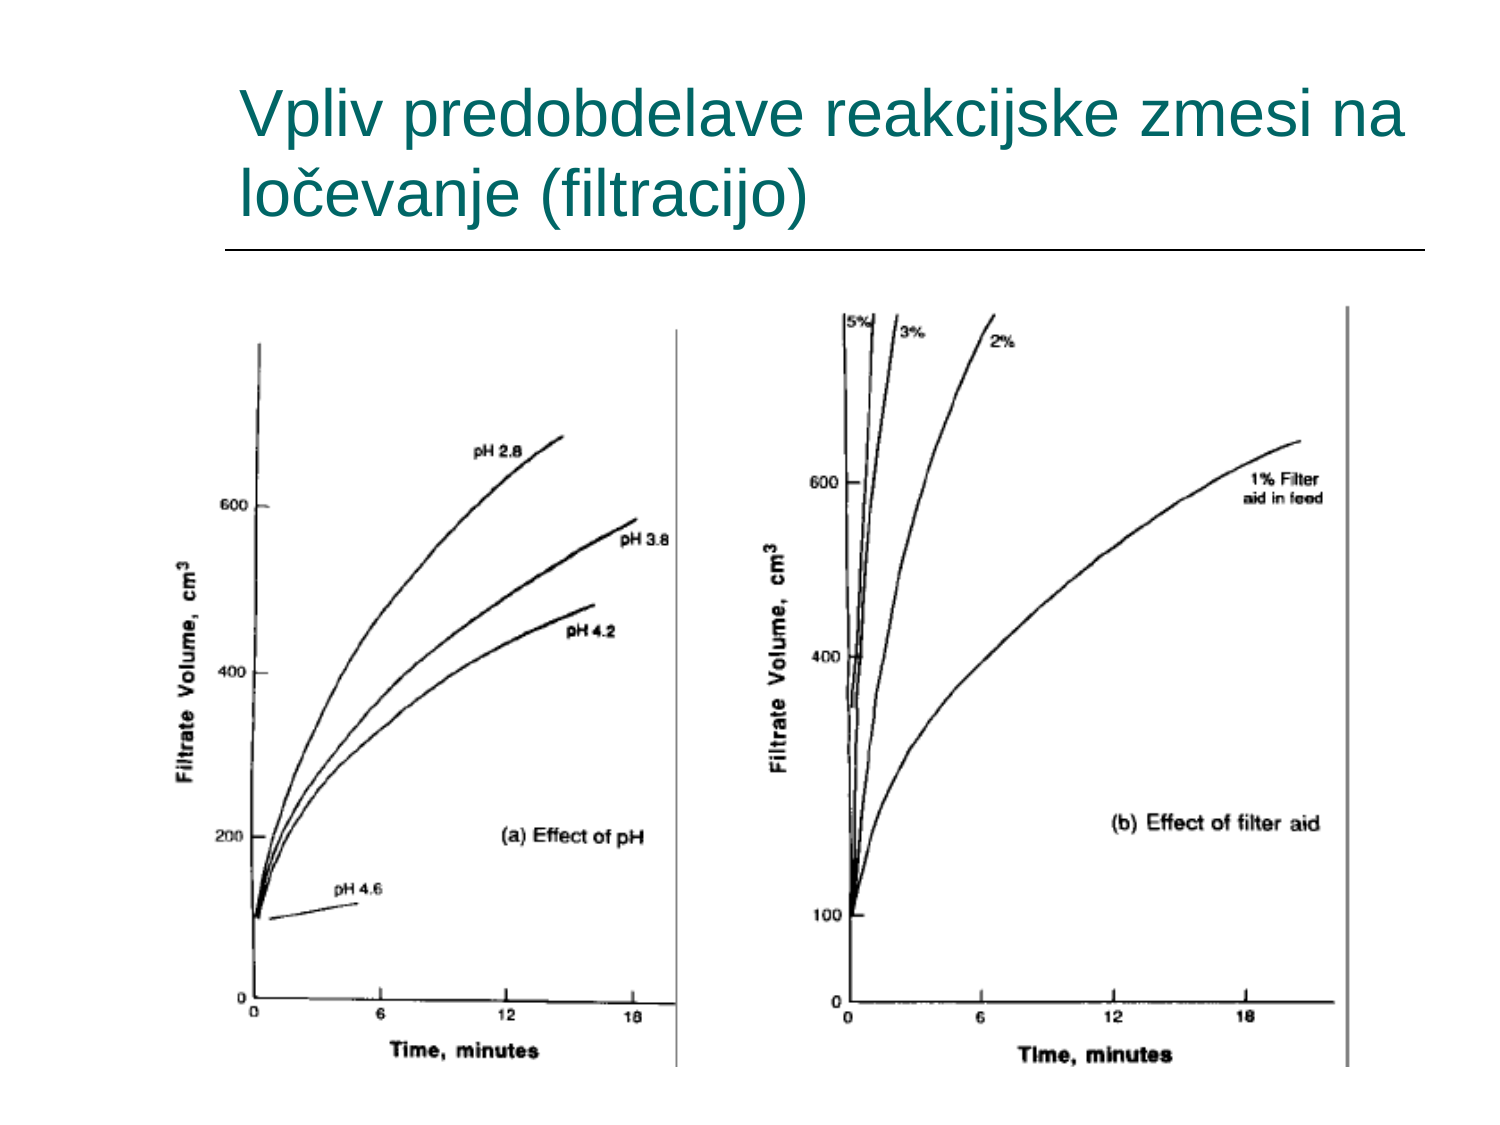

# Vpliv predobdelave reakcijske zmesi na ločevanje (filtracijo)